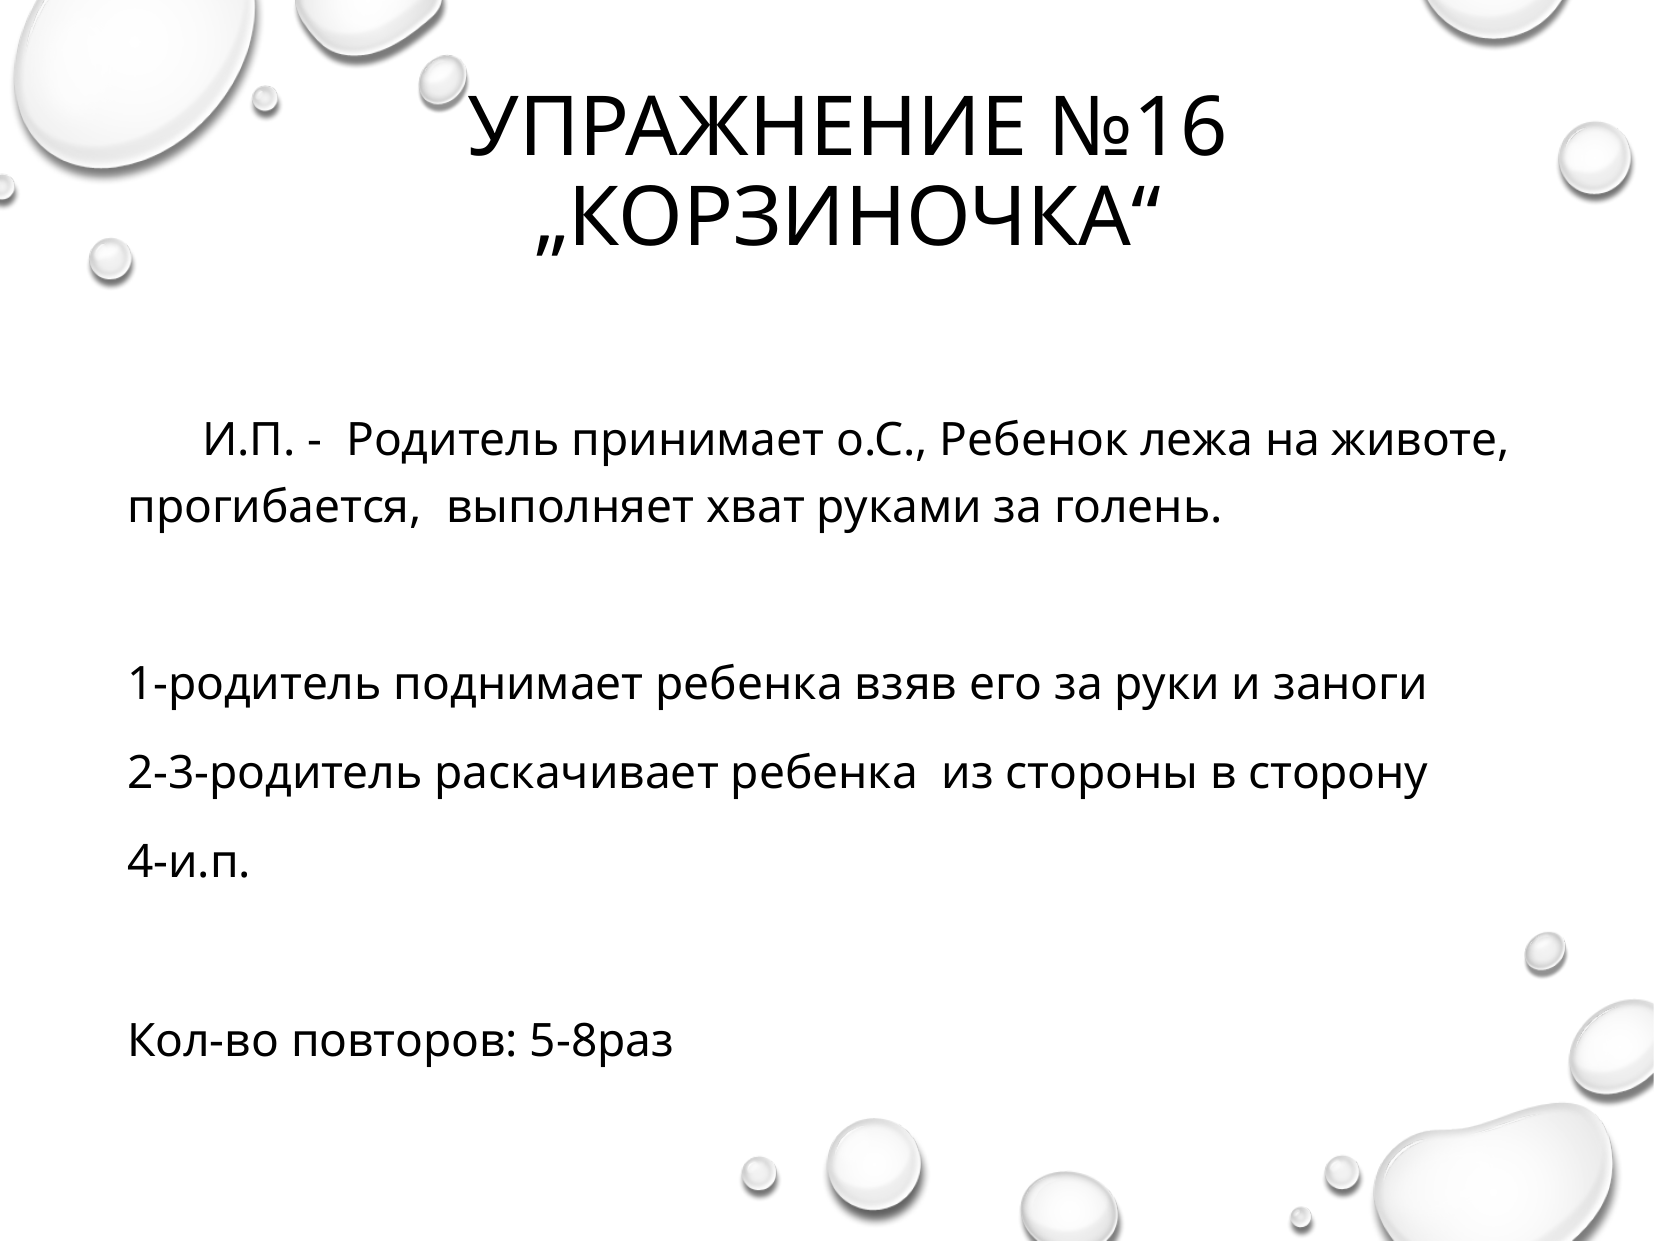

# Упражнение №16 „Корзиночка“
	И.П. - Родитель принимает о.С., Ребенок лежа на животе, прогибается, выполняет хват руками за голень.
1-родитель поднимает ребенка взяв его за руки и заноги
2-3-родитель раскачивает ребенка из стороны в сторону
4-и.п.
Кол-во повторов: 5-8раз